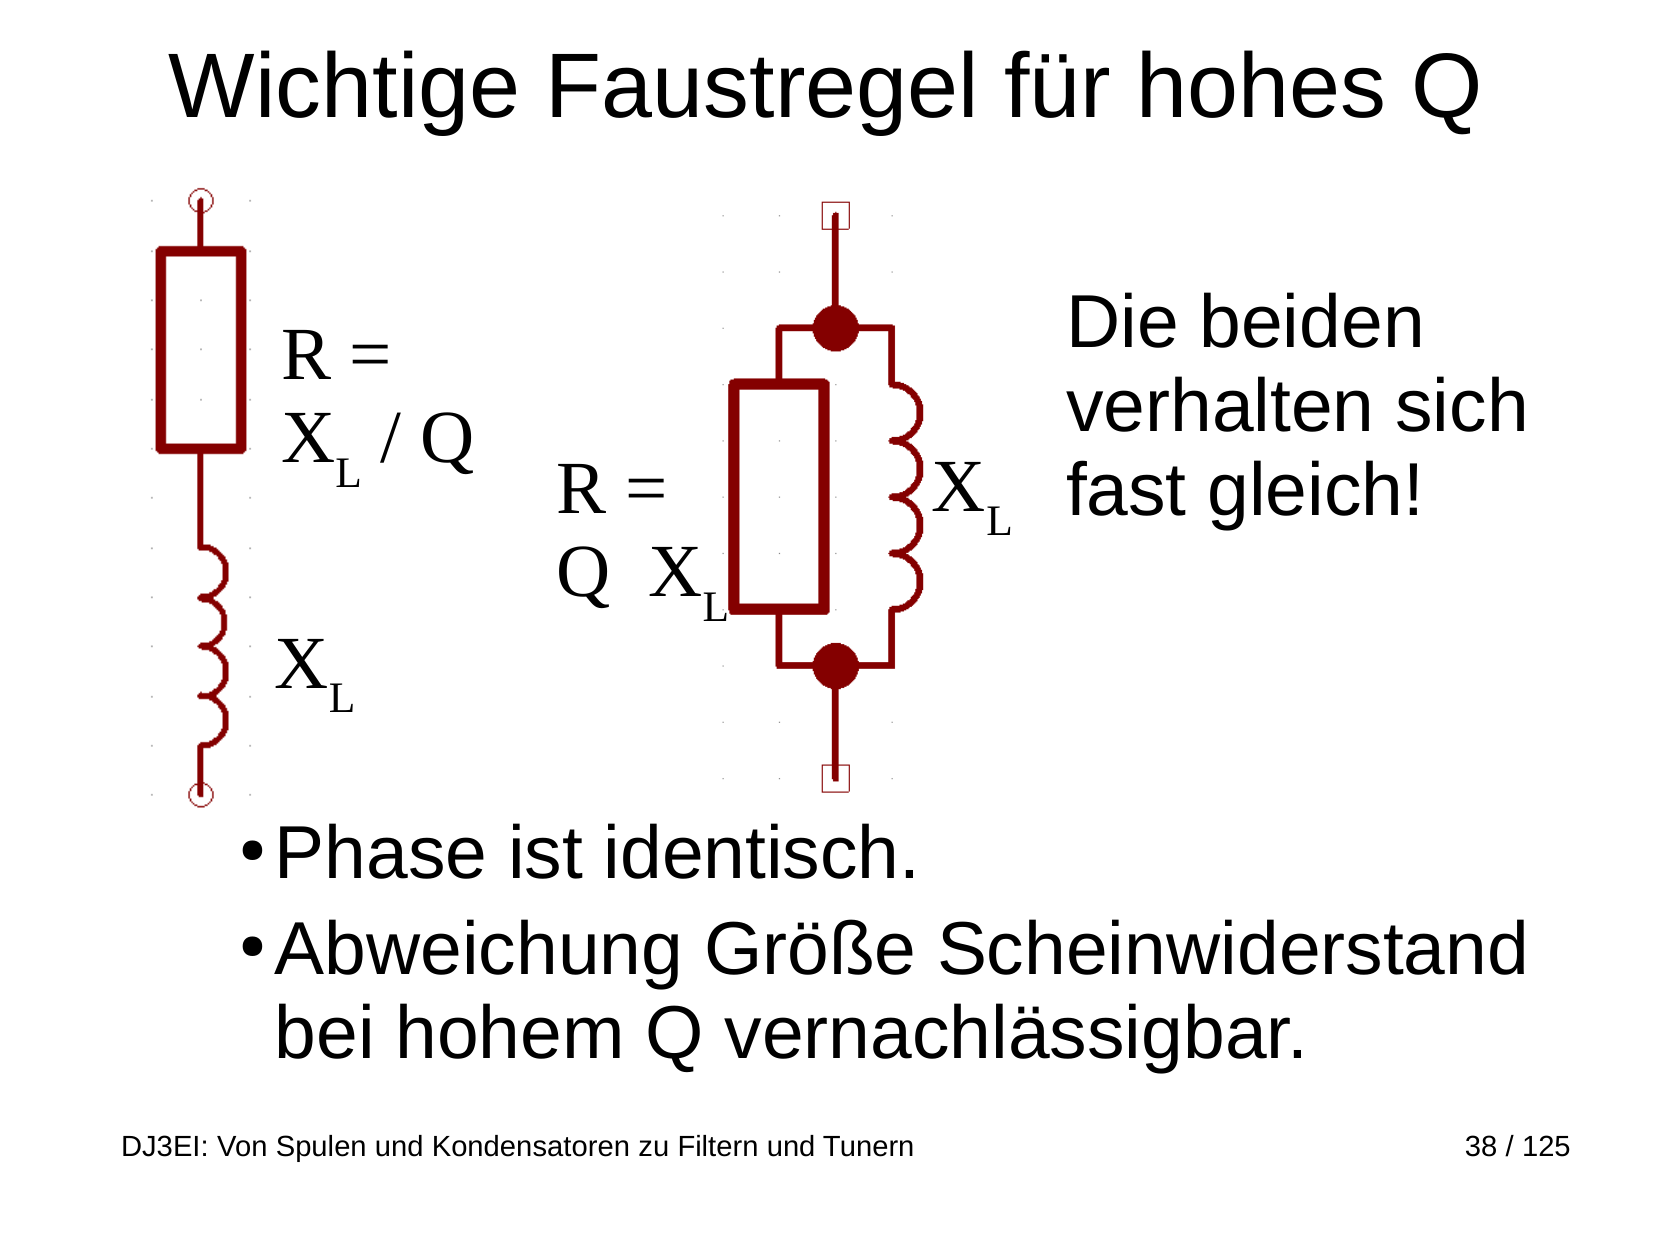

# Wichtige Faustregel für hohes Q
R =
XL / Q
XL
Die beiden verhalten sich
fast gleich!
XL
R =
Q XL
Phase ist identisch.
Abweichung Größe Scheinwiderstand
bei hohem Q vernachlässigbar.